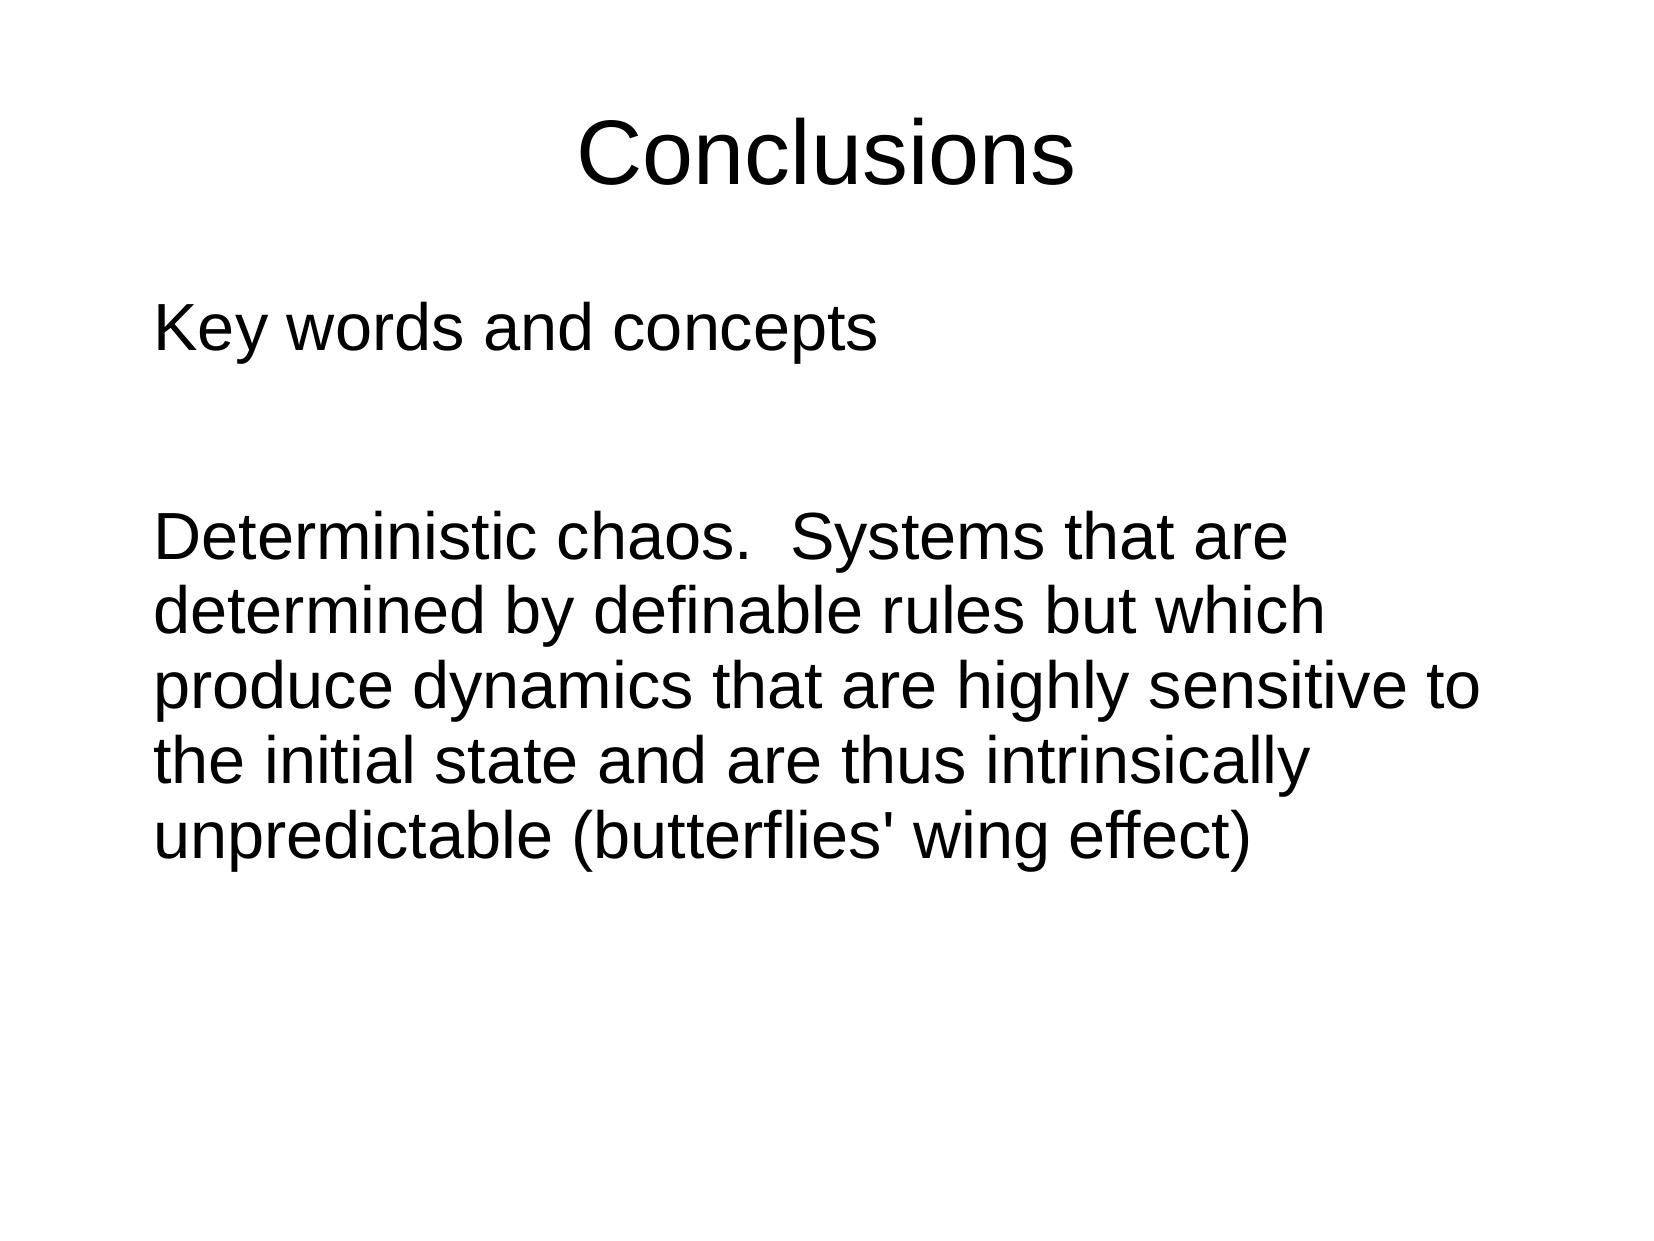

# Conclusions
Key words and concepts
Deterministic chaos. Systems that are determined by definable rules but which produce dynamics that are highly sensitive to the initial state and are thus intrinsically unpredictable (butterflies' wing effect)